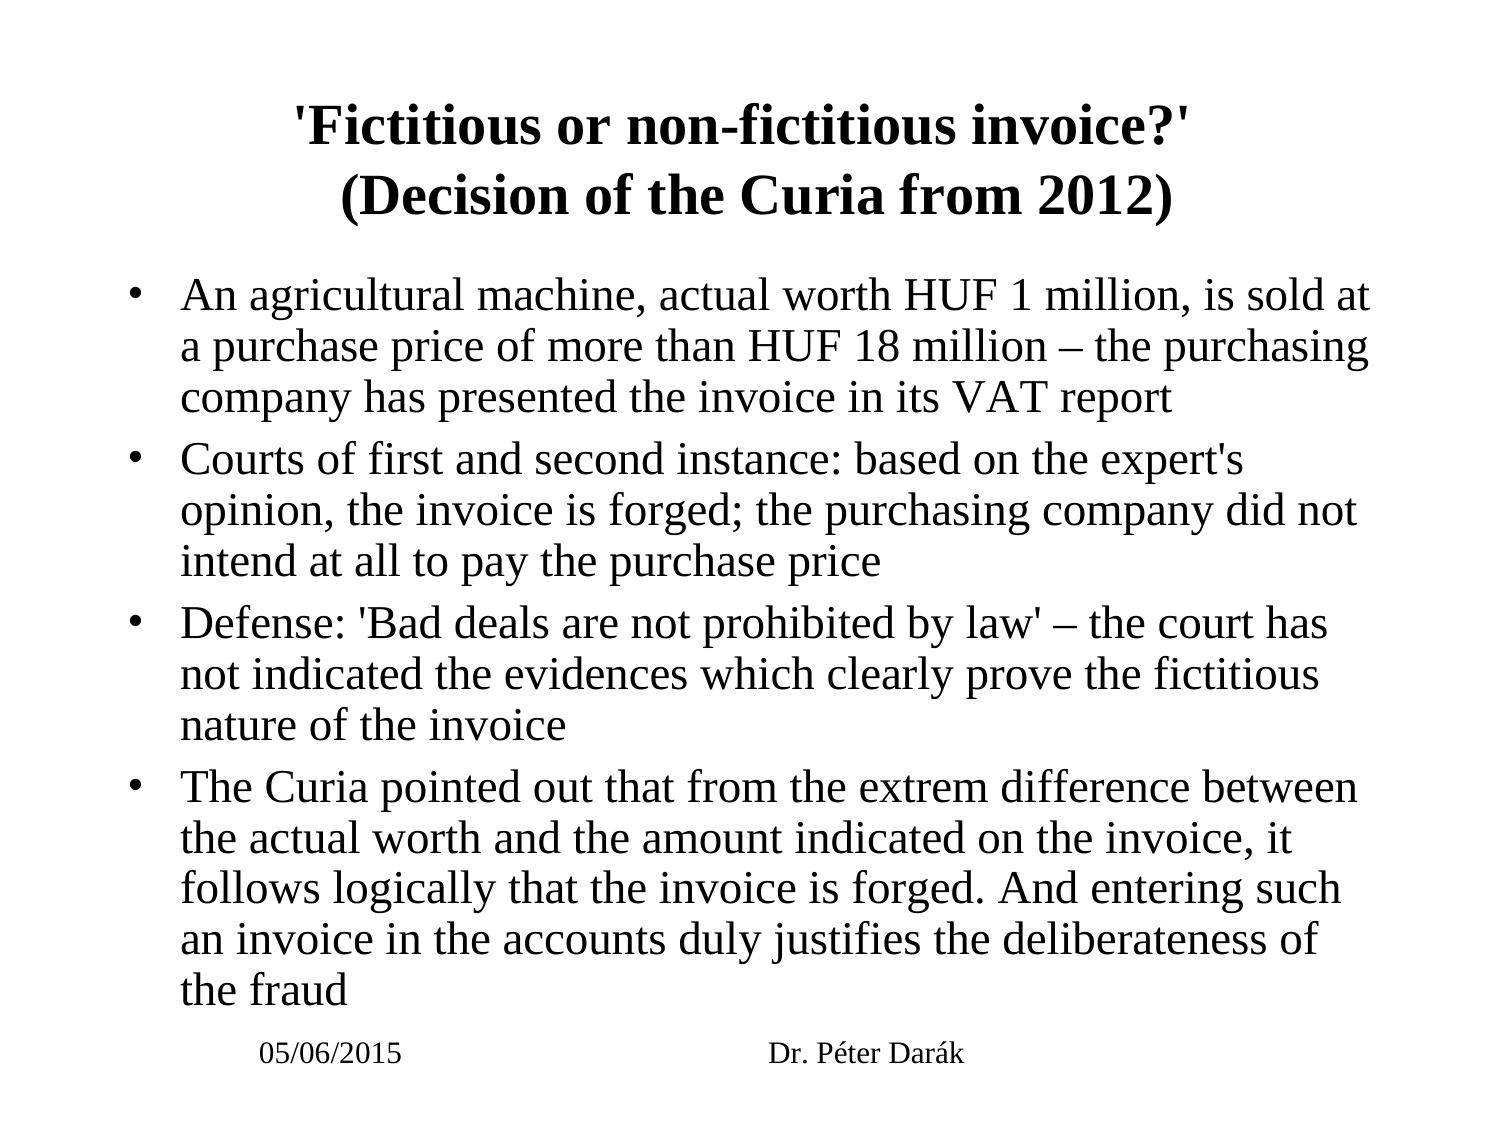

# 'Fictitious or non-fictitious invoice?' (Decision of the Curia from 2012)
An agricultural machine, actual worth HUF 1 million, is sold at a purchase price of more than HUF 18 million – the purchasing company has presented the invoice in its VAT report
Courts of first and second instance: based on the expert's opinion, the invoice is forged; the purchasing company did not intend at all to pay the purchase price
Defense: 'Bad deals are not prohibited by law' – the court has not indicated the evidences which clearly prove the fictitious nature of the invoice
The Curia pointed out that from the extrem difference between the actual worth and the amount indicated on the invoice, it follows logically that the invoice is forged. And entering such an invoice in the accounts duly justifies the deliberateness of the fraud
05/06/2015
Dr. Péter Darák